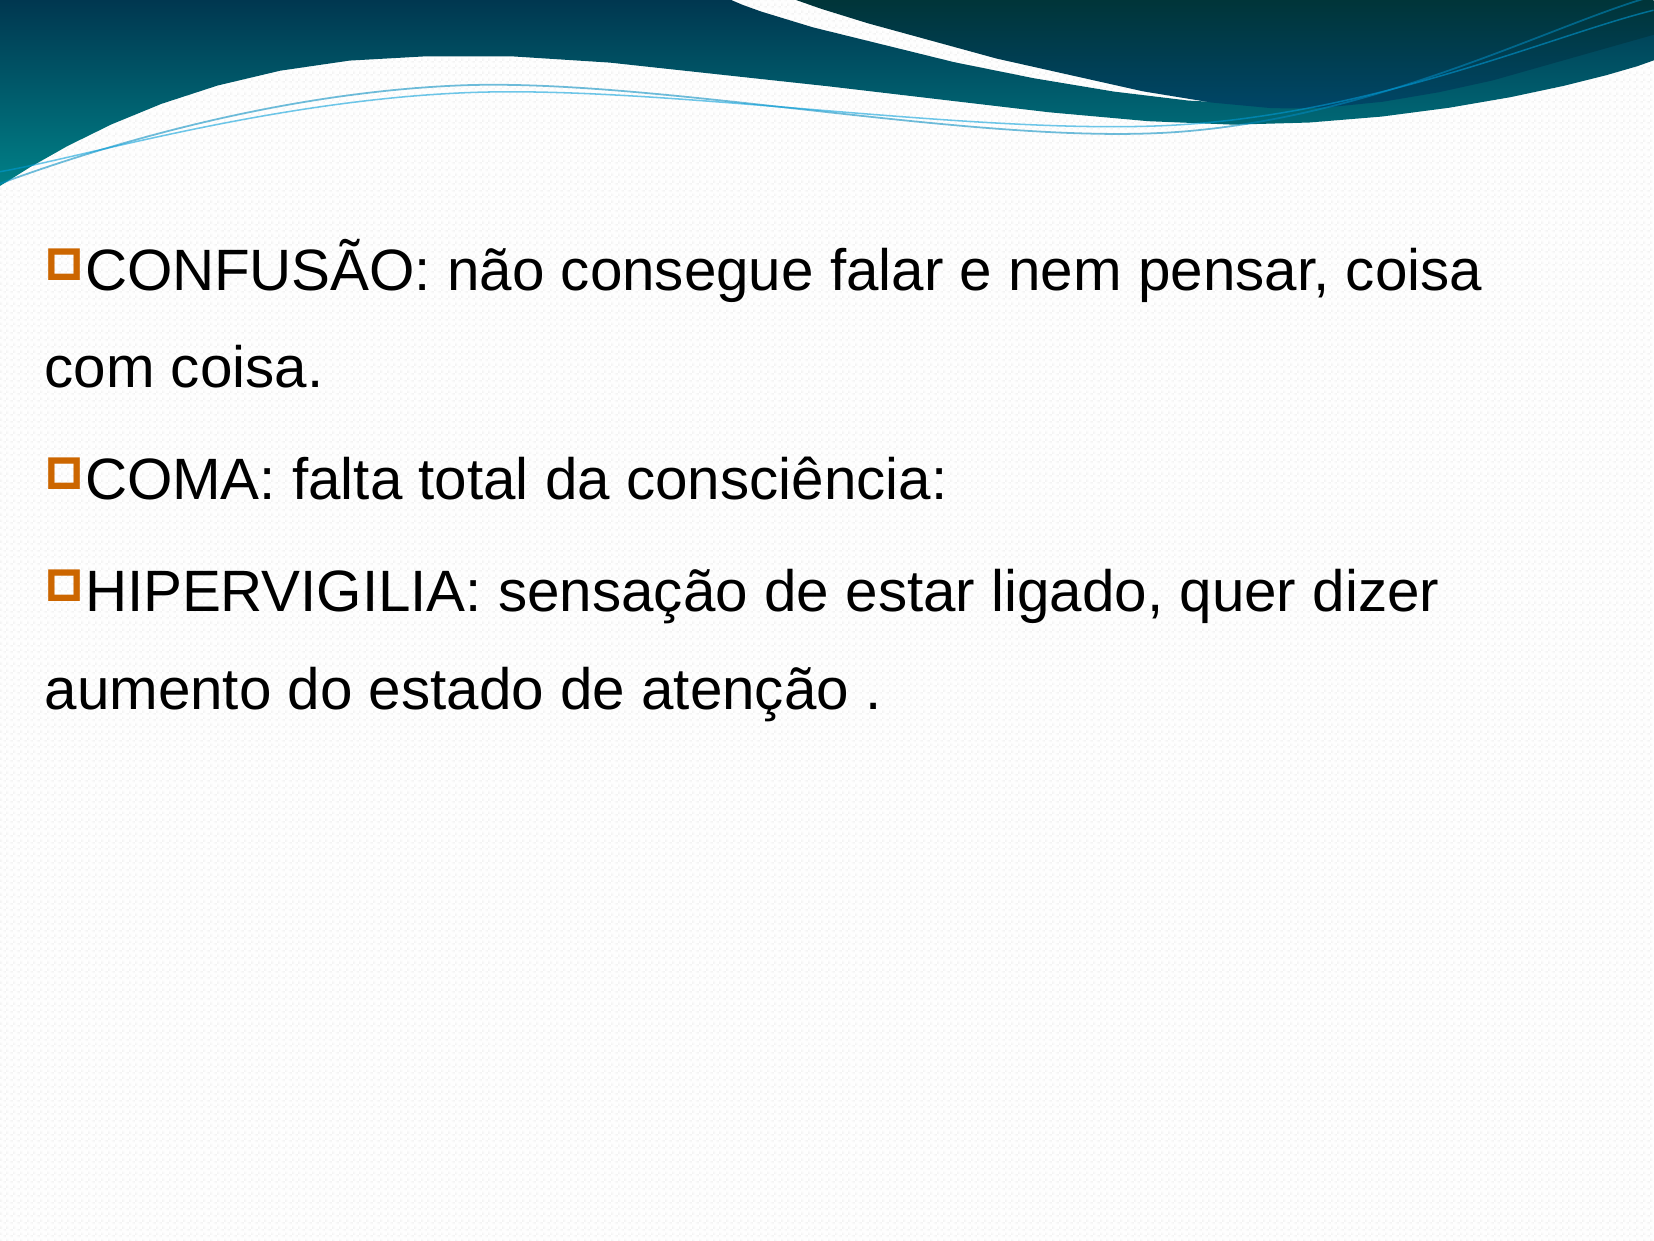

CONFUSÃO: não consegue falar e nem pensar, coisa com coisa.
COMA: falta total da consciência:
HIPERVIGILIA: sensação de estar ligado, quer dizer aumento do estado de atenção .